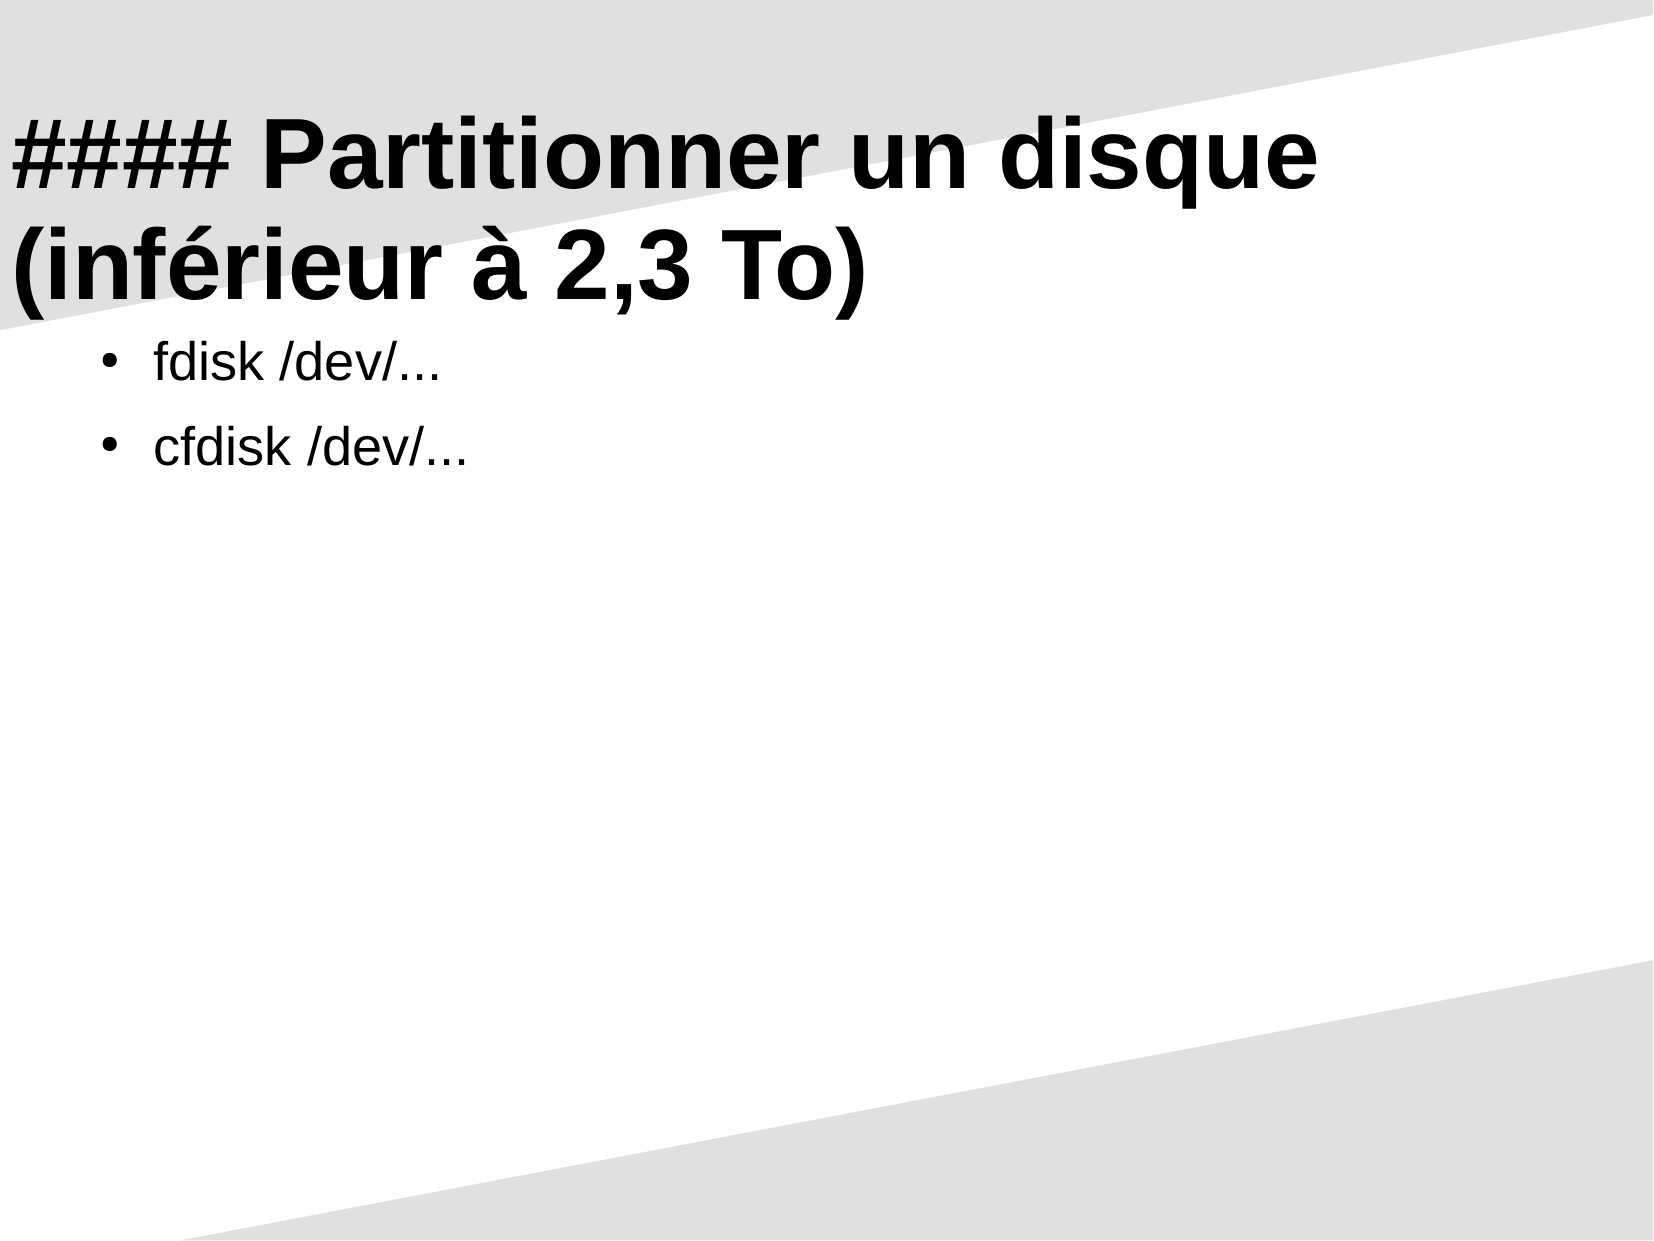

# #### Partitionner un disque (inférieur à 2,3 To)
fdisk /dev/...
cfdisk /dev/...